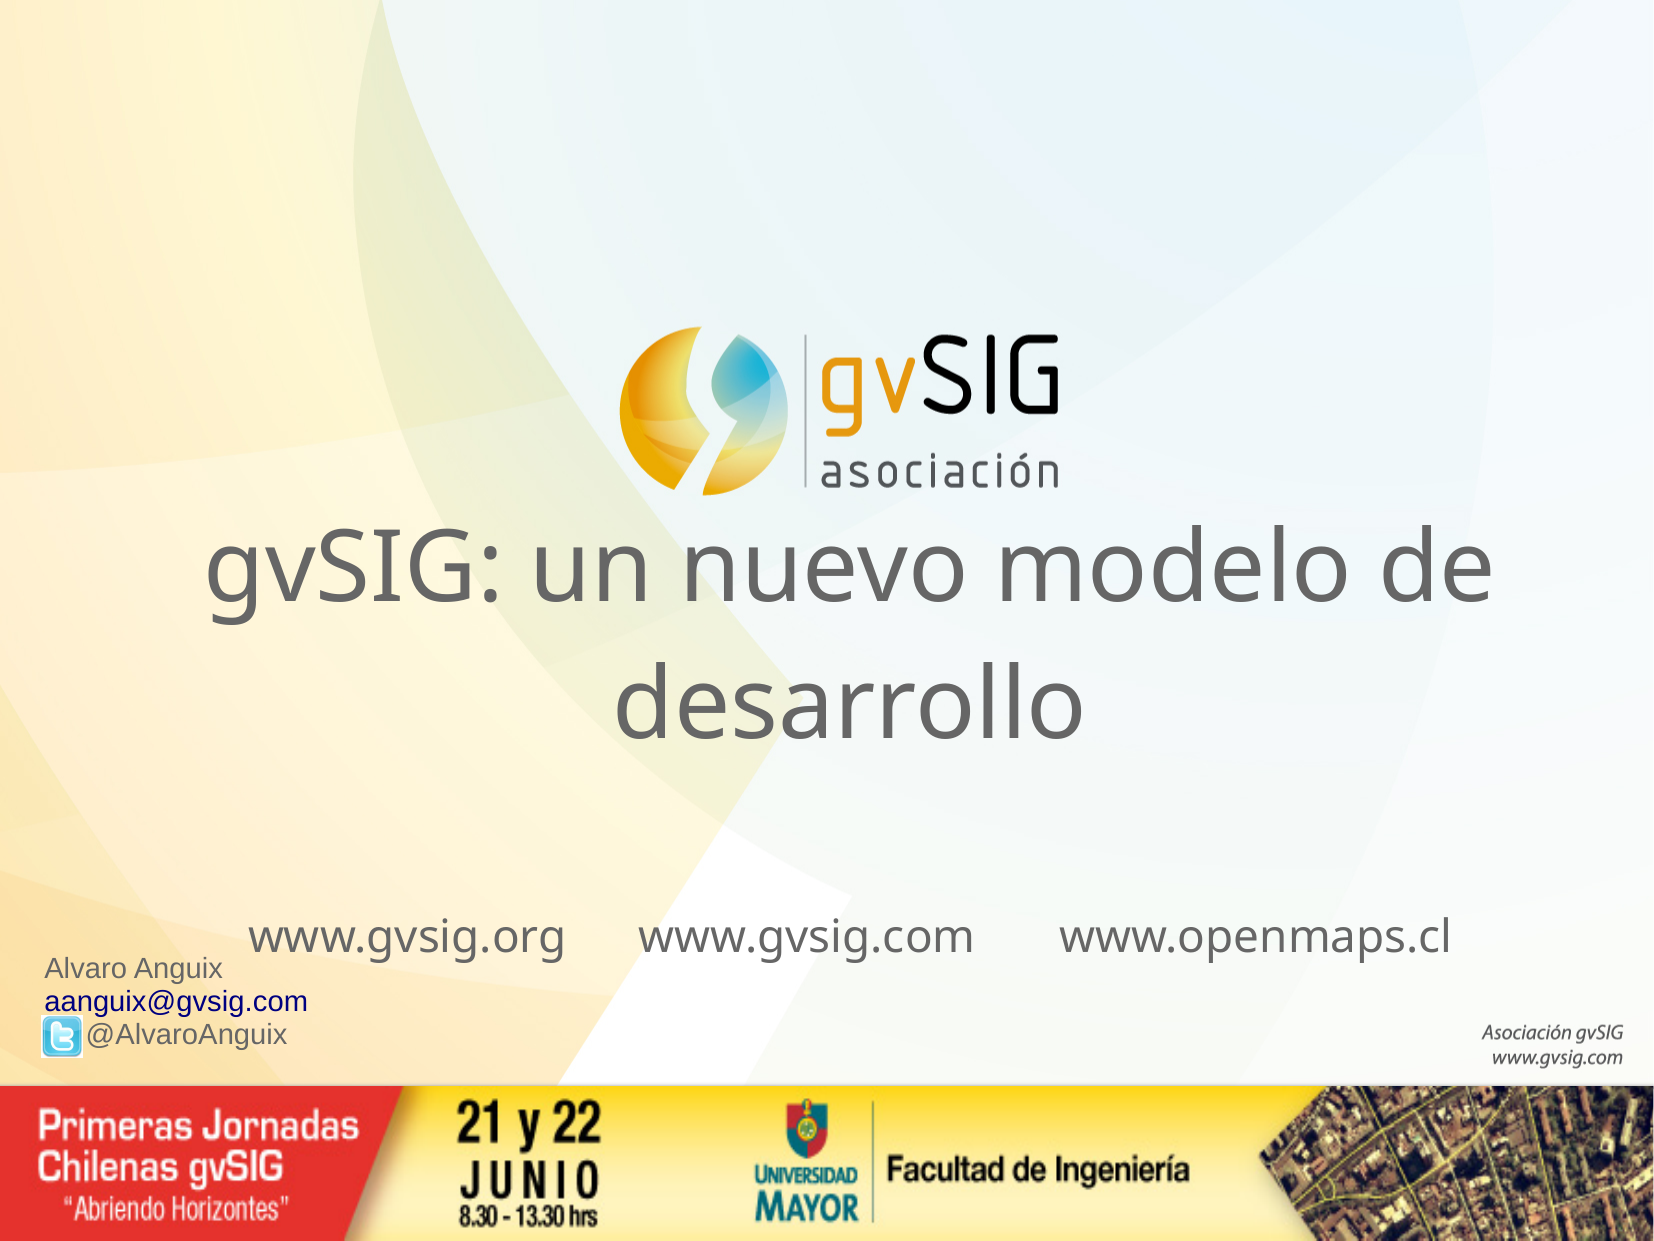

# gvSIG: un nuevo modelo de desarrollo www.gvsig.org www.gvsig.com www.openmaps.cl
Alvaro Anguix
aanguix@gvsig.com
 @AlvaroAnguix